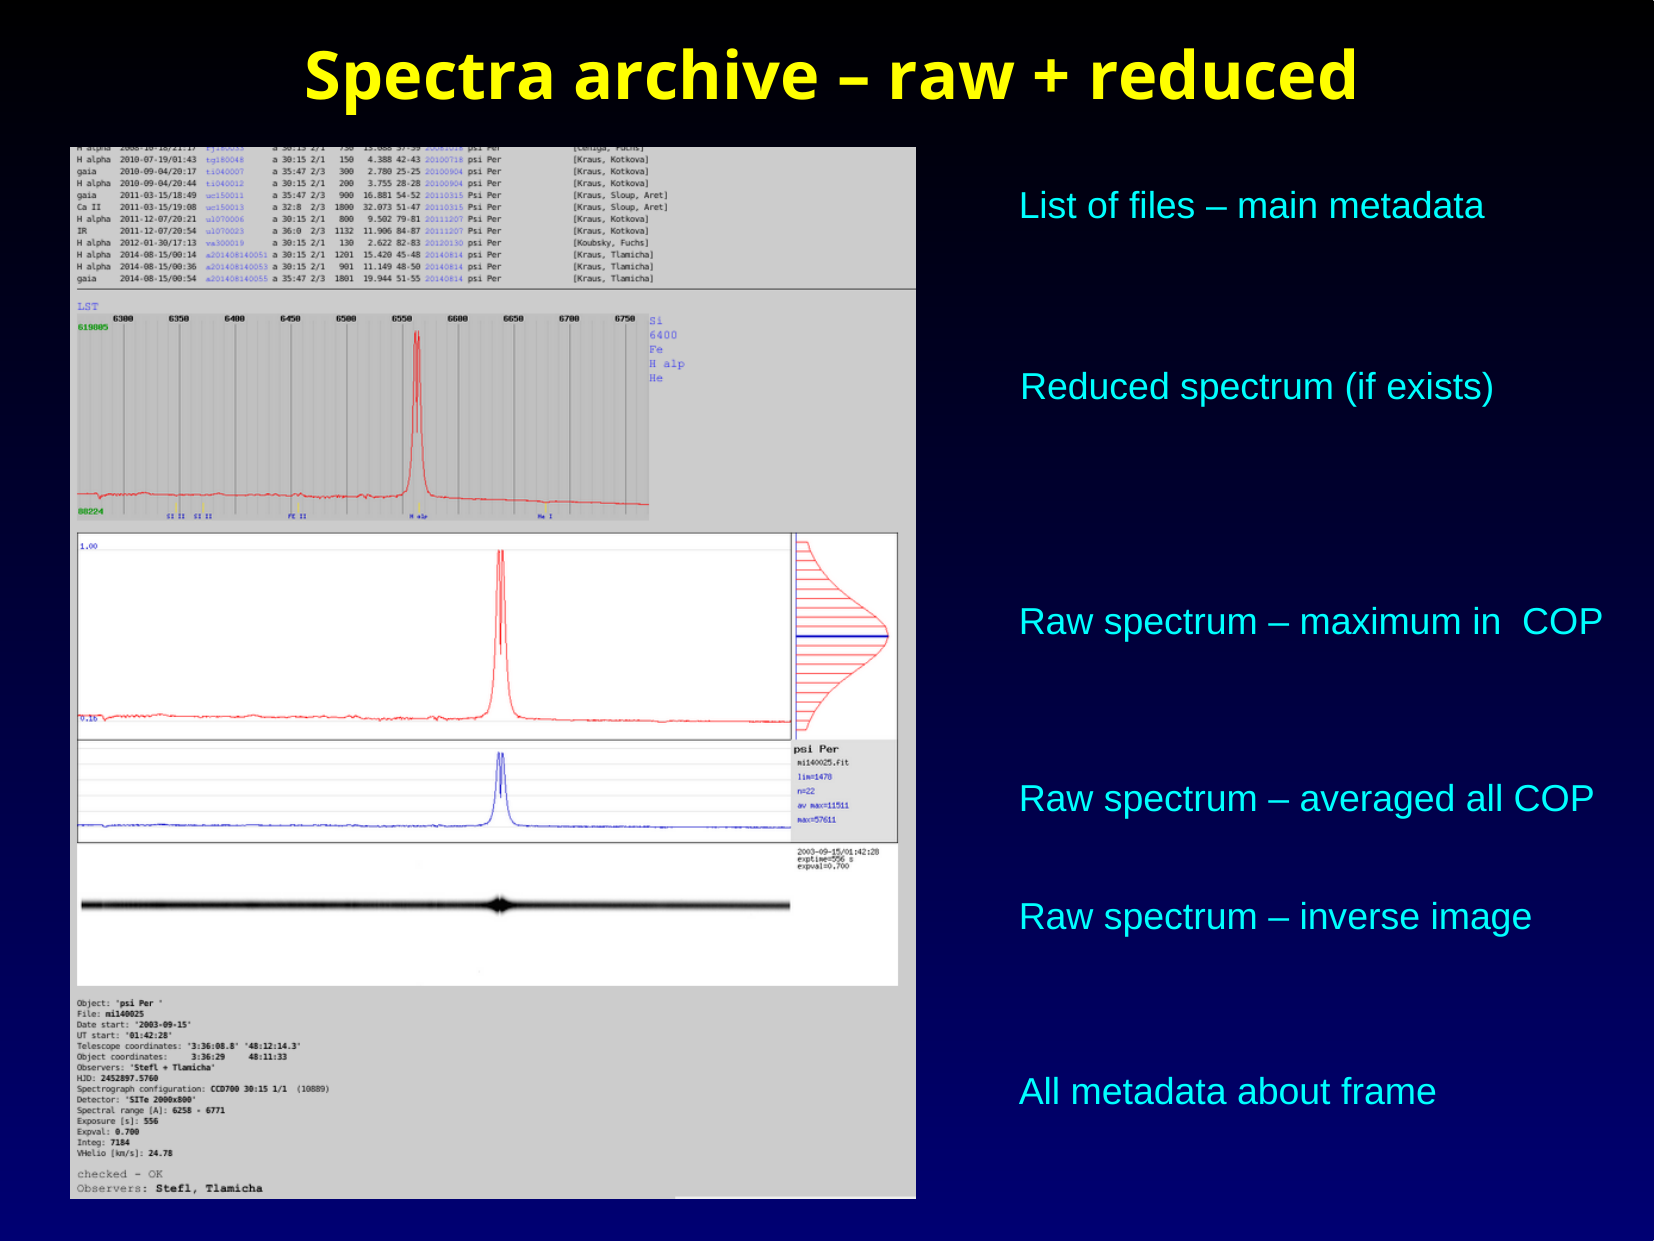

# Spectra archive – raw + reduced
List of files – main metadata
Reduced spectrum (if exists)
Raw spectrum – maximum in COP
Raw spectrum – averaged all COP
Raw spectrum – inverse image
All metadata about frame